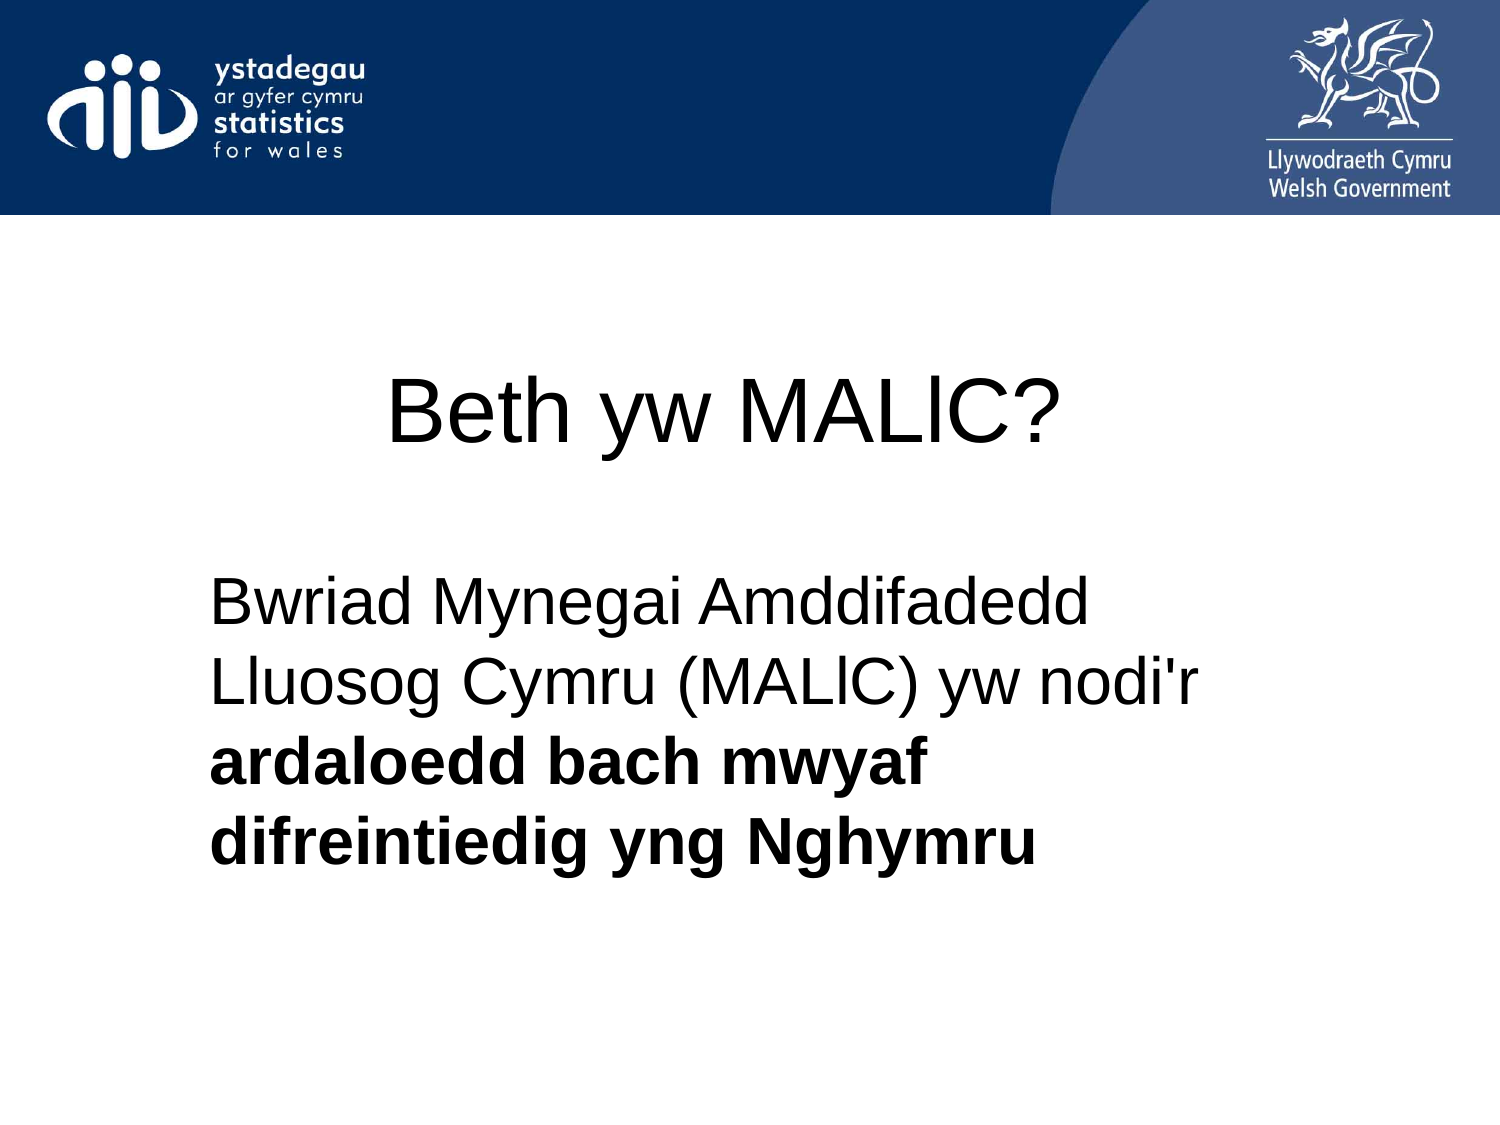

# Beth yw MALlC?
Bwriad Mynegai Amddifadedd Lluosog Cymru (MALlC) yw nodi'r ardaloedd bach mwyaf difreintiedig yng Nghymru